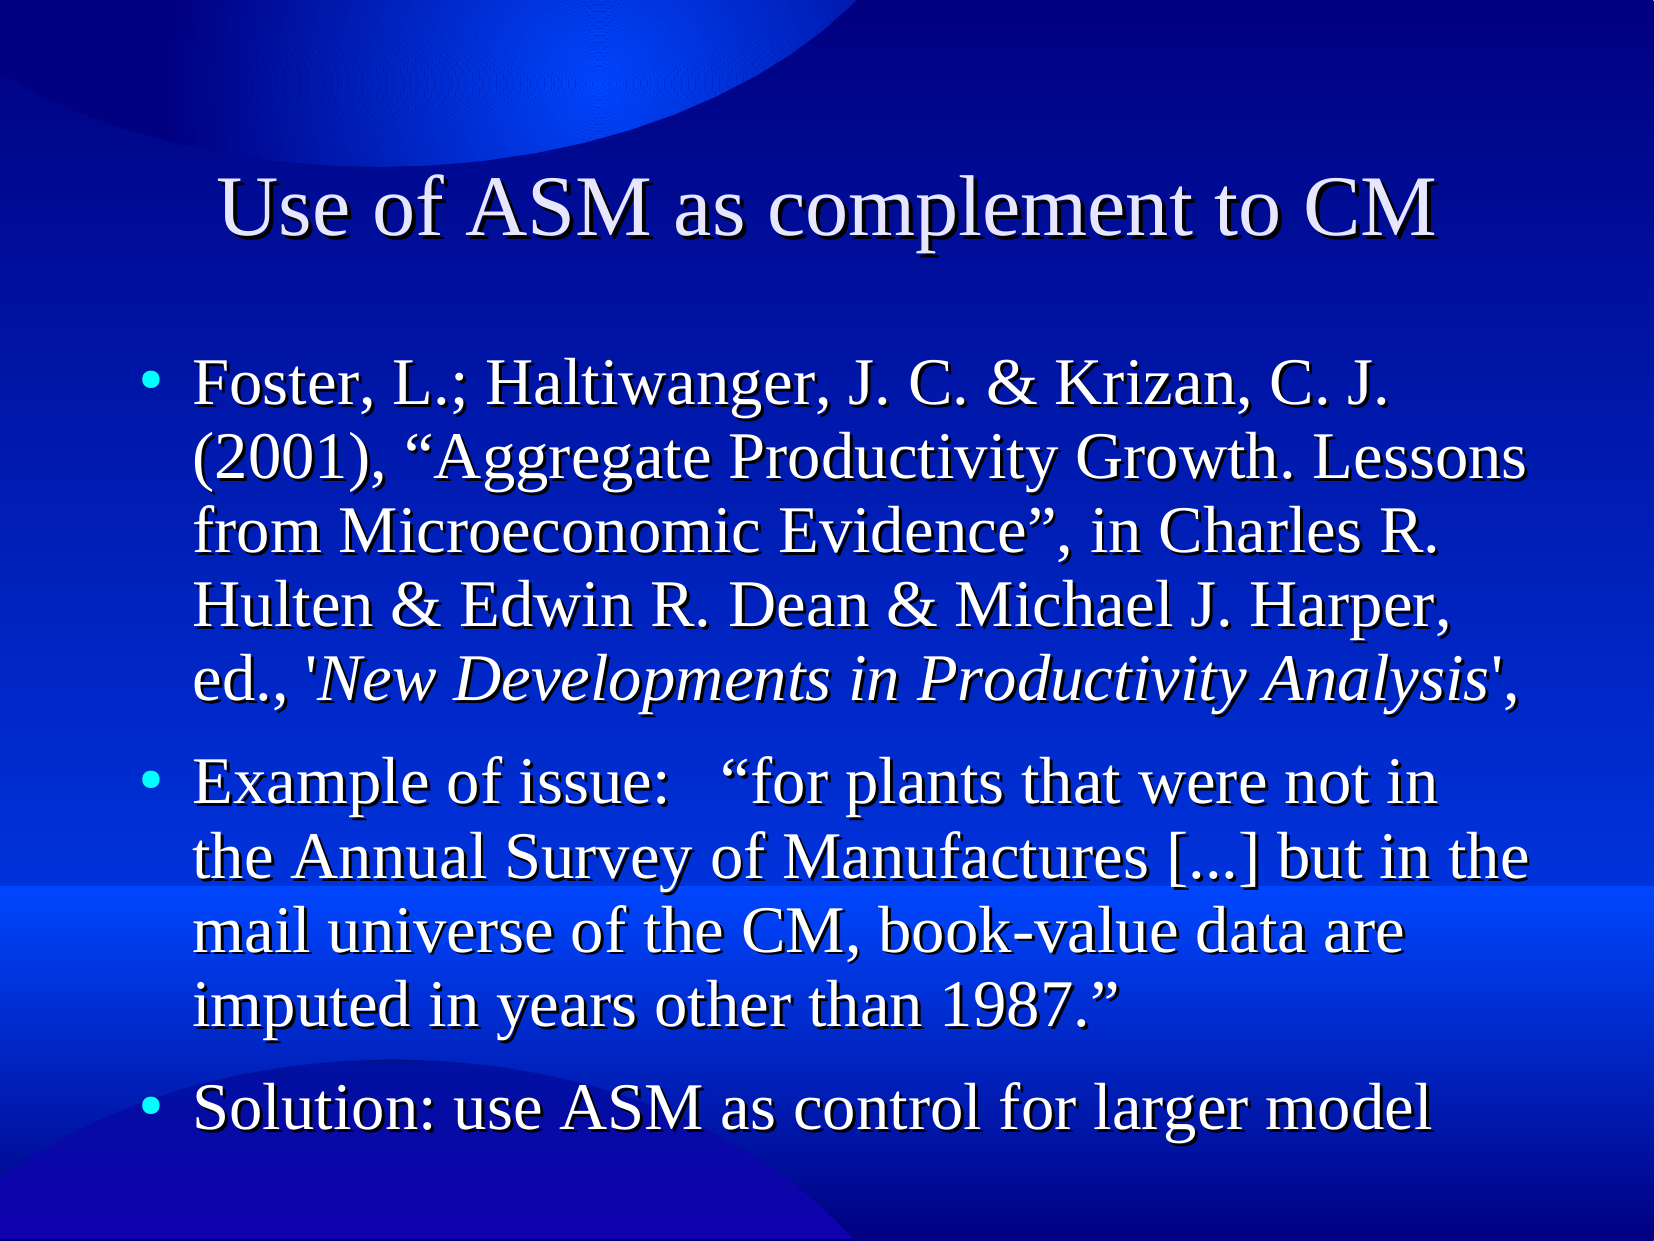

# Use of ASM as complement to CM
Foster, L.; Haltiwanger, J. C. & Krizan, C. J. (2001), “Aggregate Productivity Growth. Lessons from Microeconomic Evidence”, in Charles R. Hulten & Edwin R. Dean & Michael J. Harper, ed., 'New Developments in Productivity Analysis',
Example of issue: “for plants that were not in the Annual Survey of Manufactures [...] but in the mail universe of the CM, book-value data are imputed in years other than 1987.”
Solution: use ASM as control for larger model